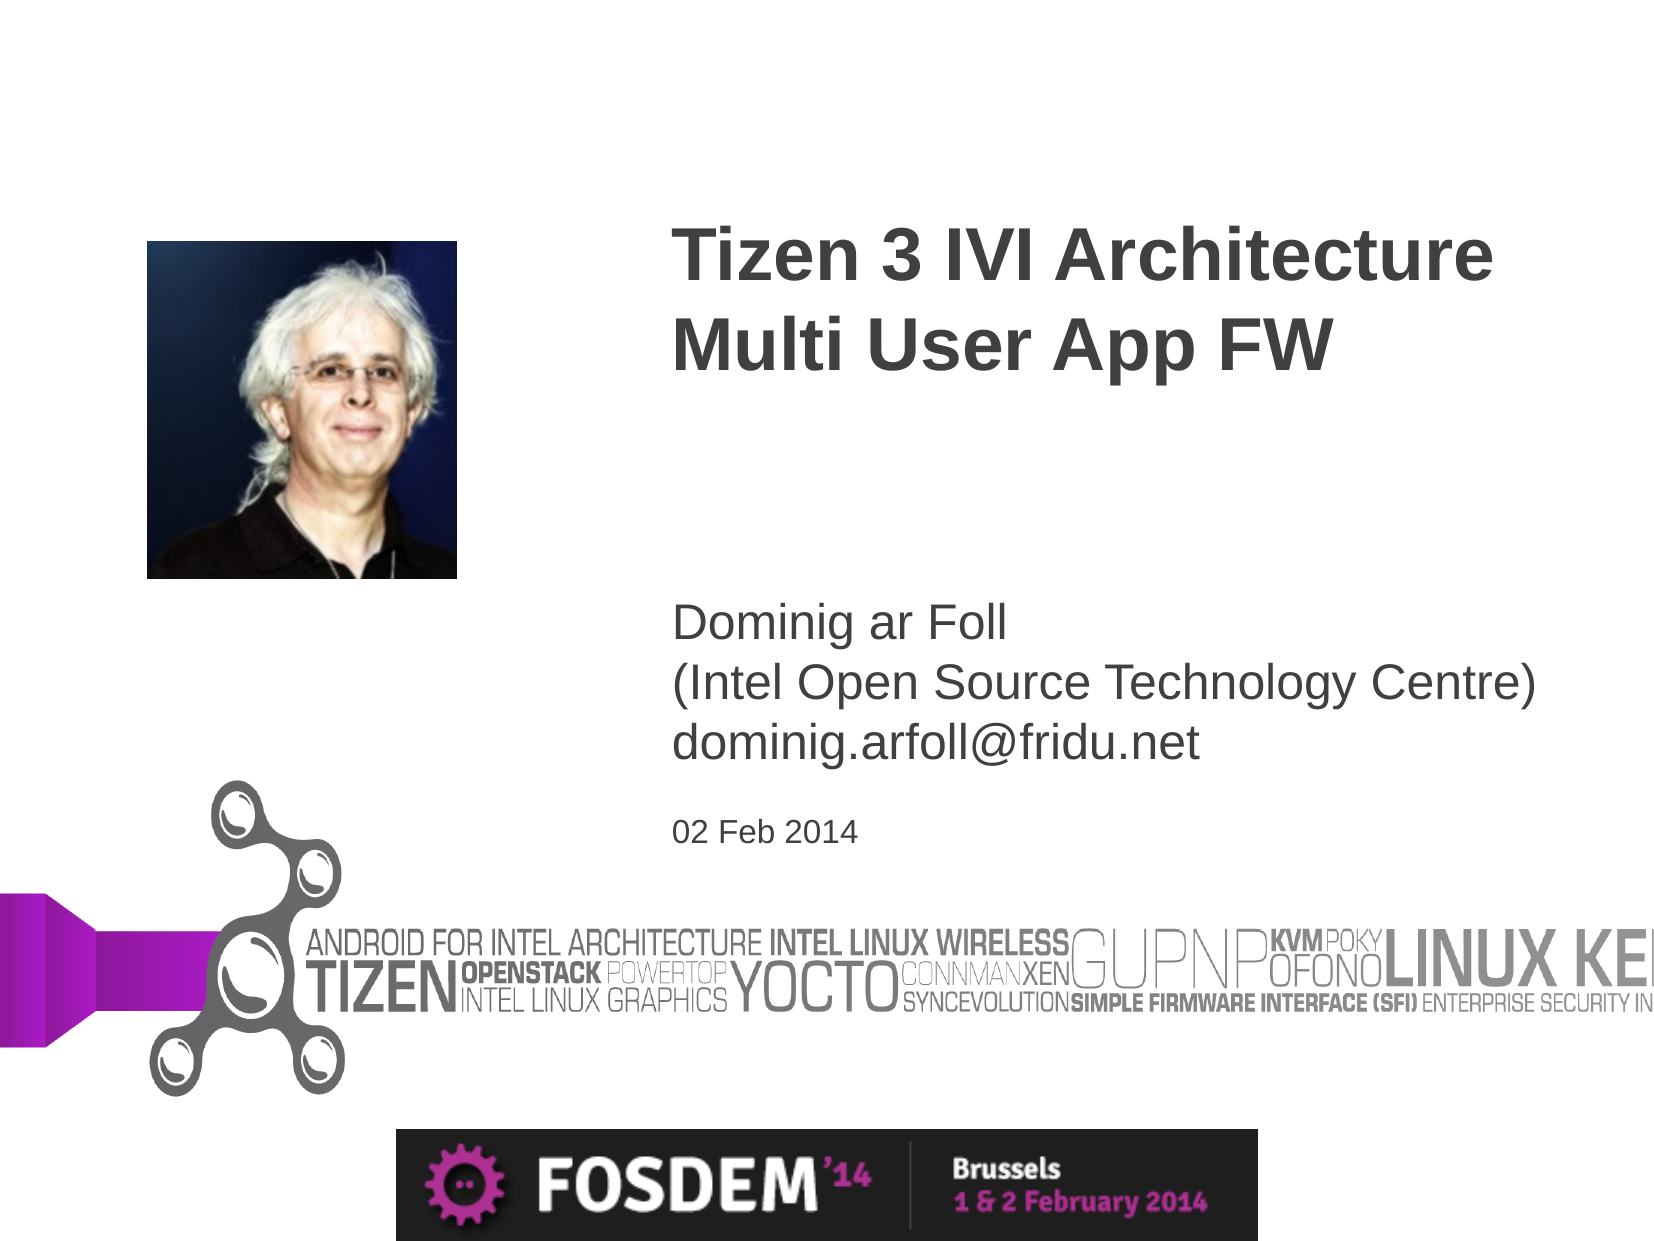

# Tizen 3 IVI Architecture Multi User App FW
Dominig ar Foll
(Intel Open Source Technology Centre)
dominig.arfoll@fridu.net
02 Feb 2014